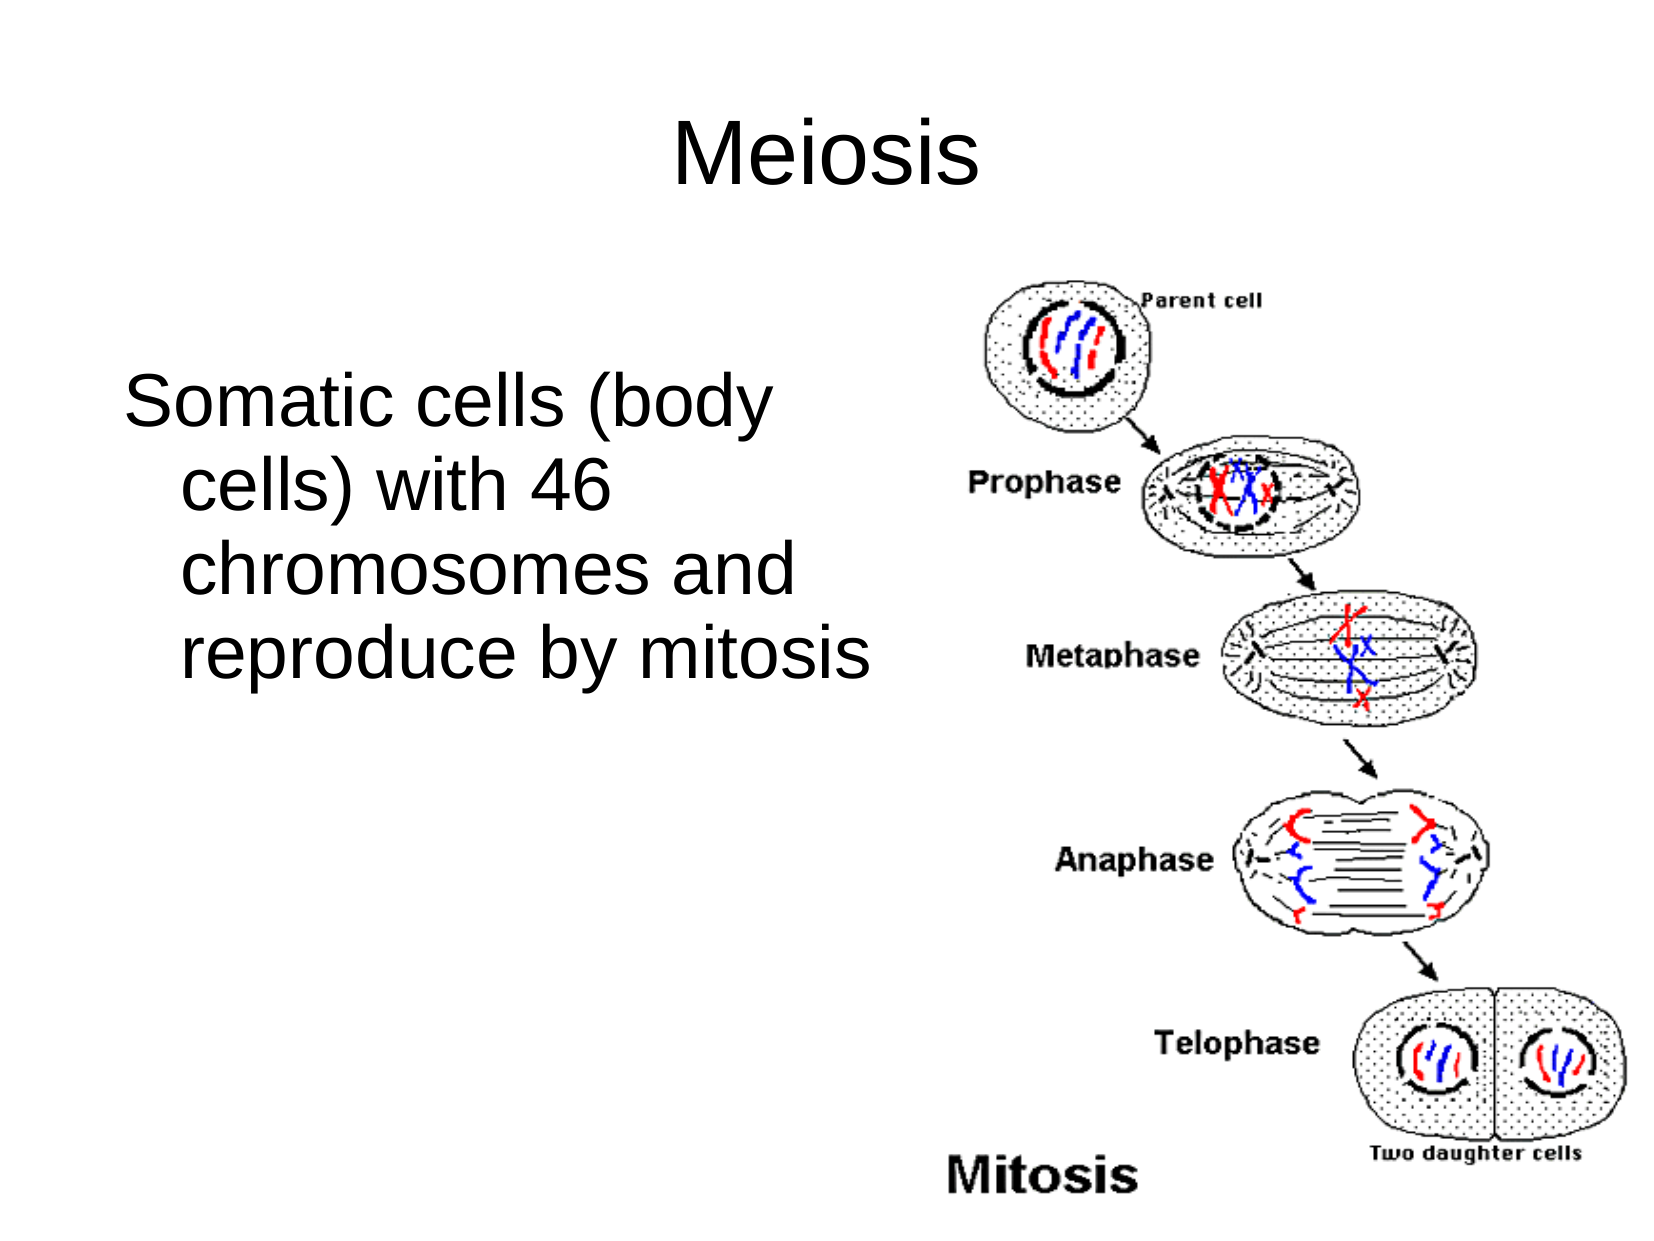

# Meiosis
Somatic cells (body cells) with 46 chromosomes and reproduce by mitosis